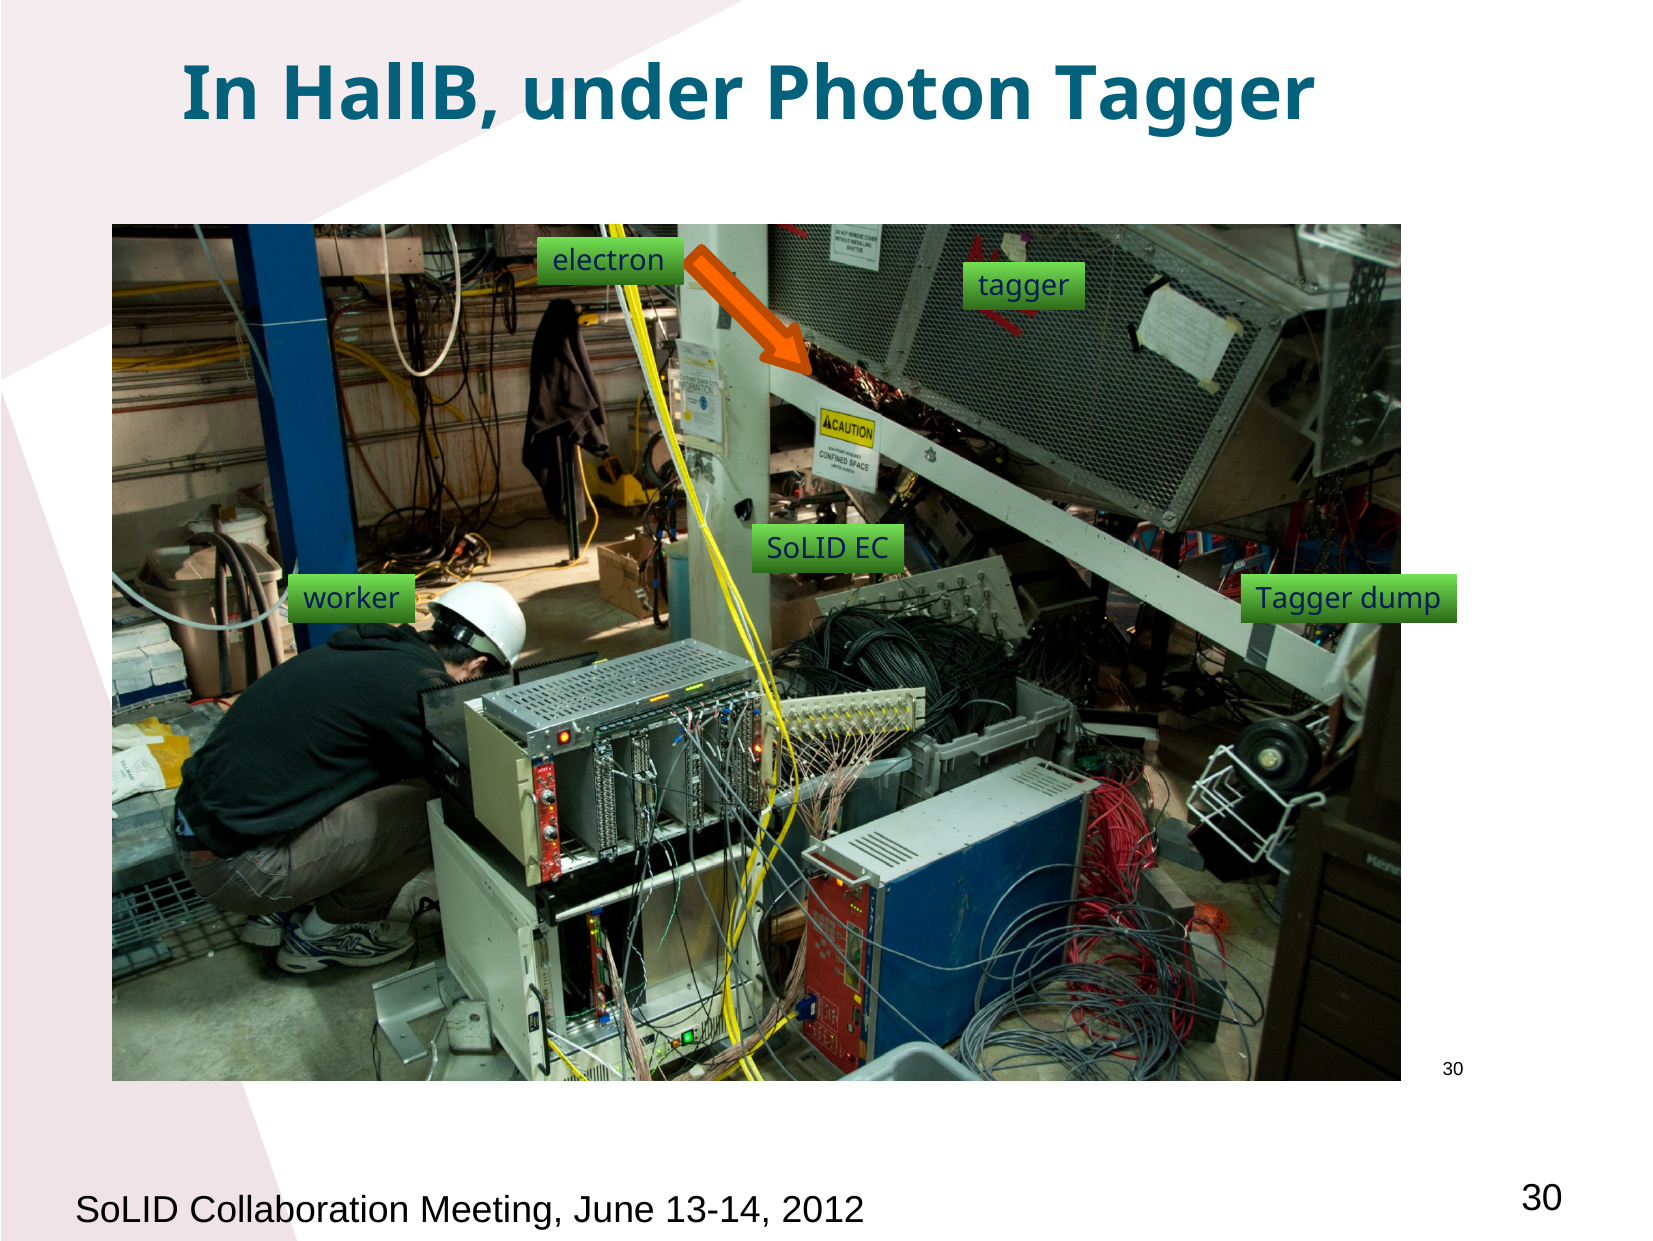

In HallB, under Photon Tagger
electron
#
tagger
SoLID EC
worker
Tagger dump
Jin Huang, Zhiwen Zhao
SoLID Collaboration Meeting
30